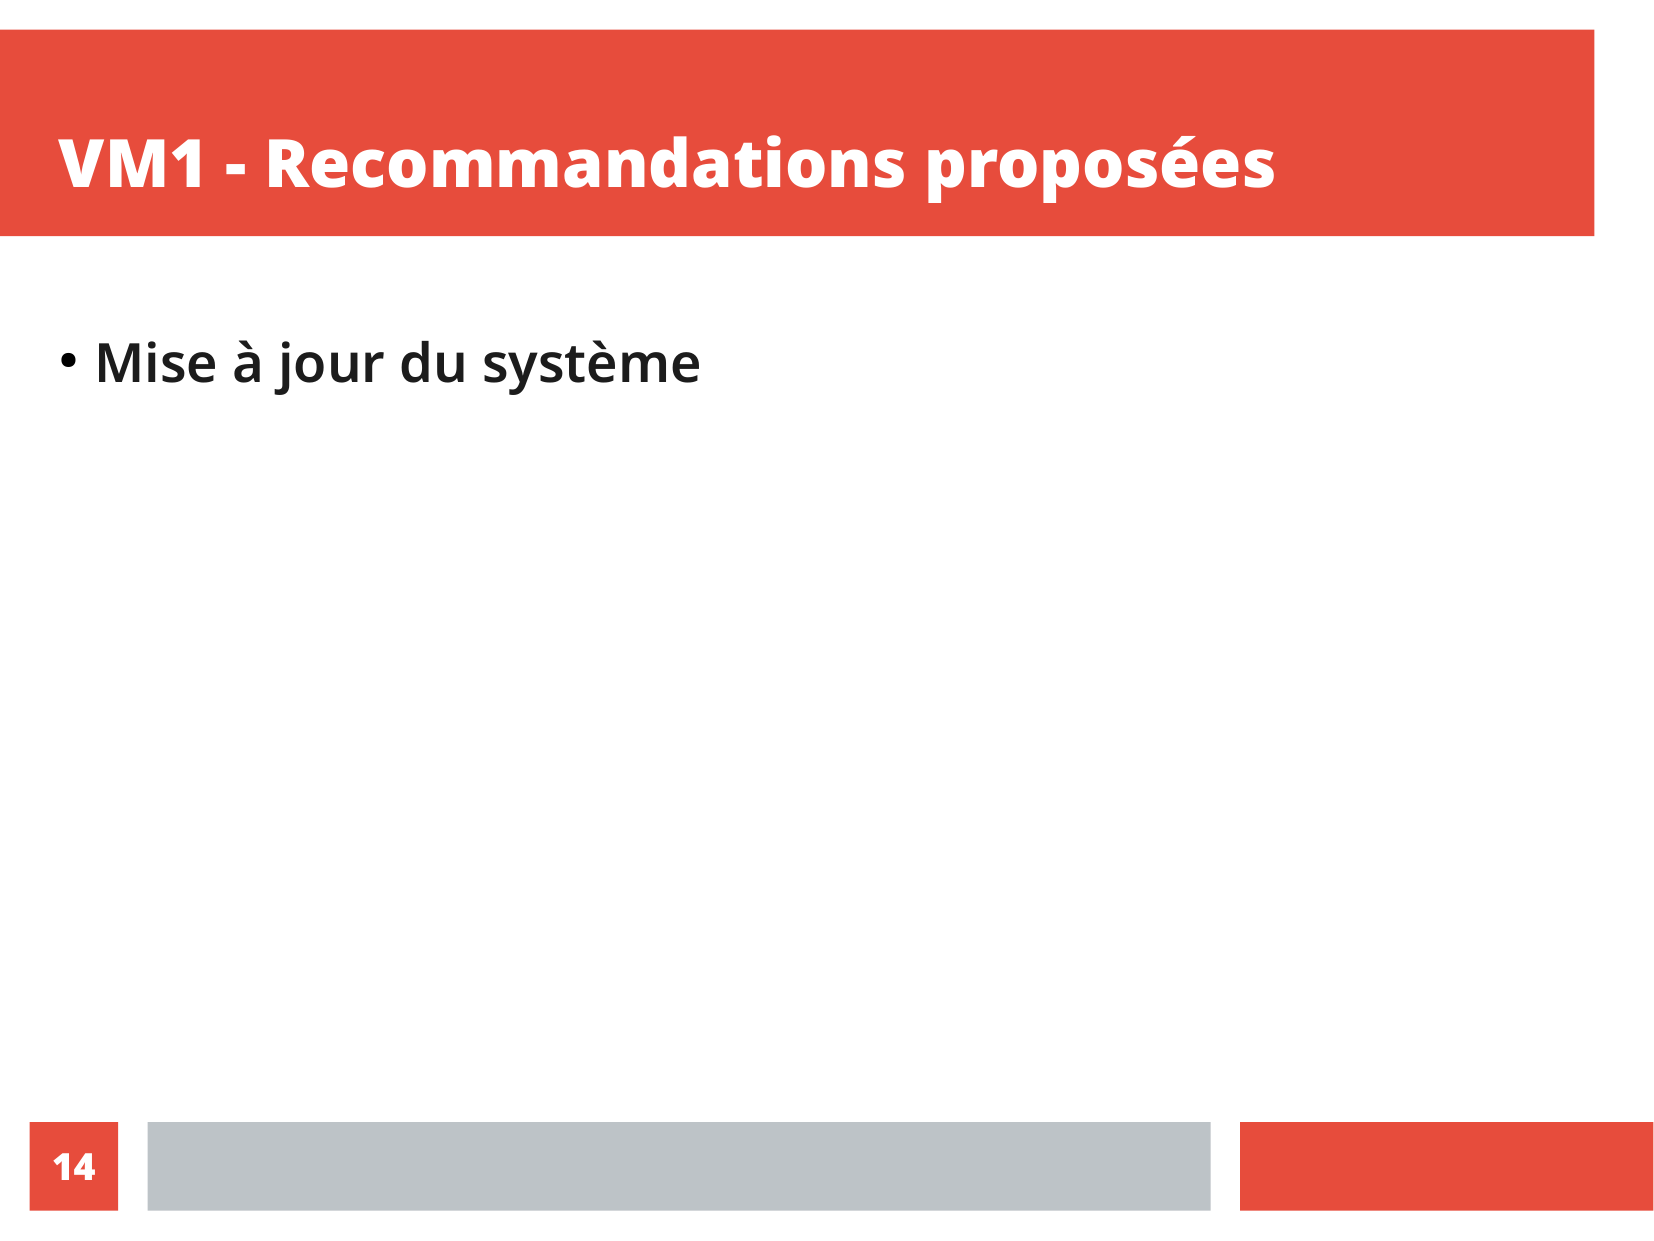

# VM1 - Recommandations proposées
Mise à jour du système
14